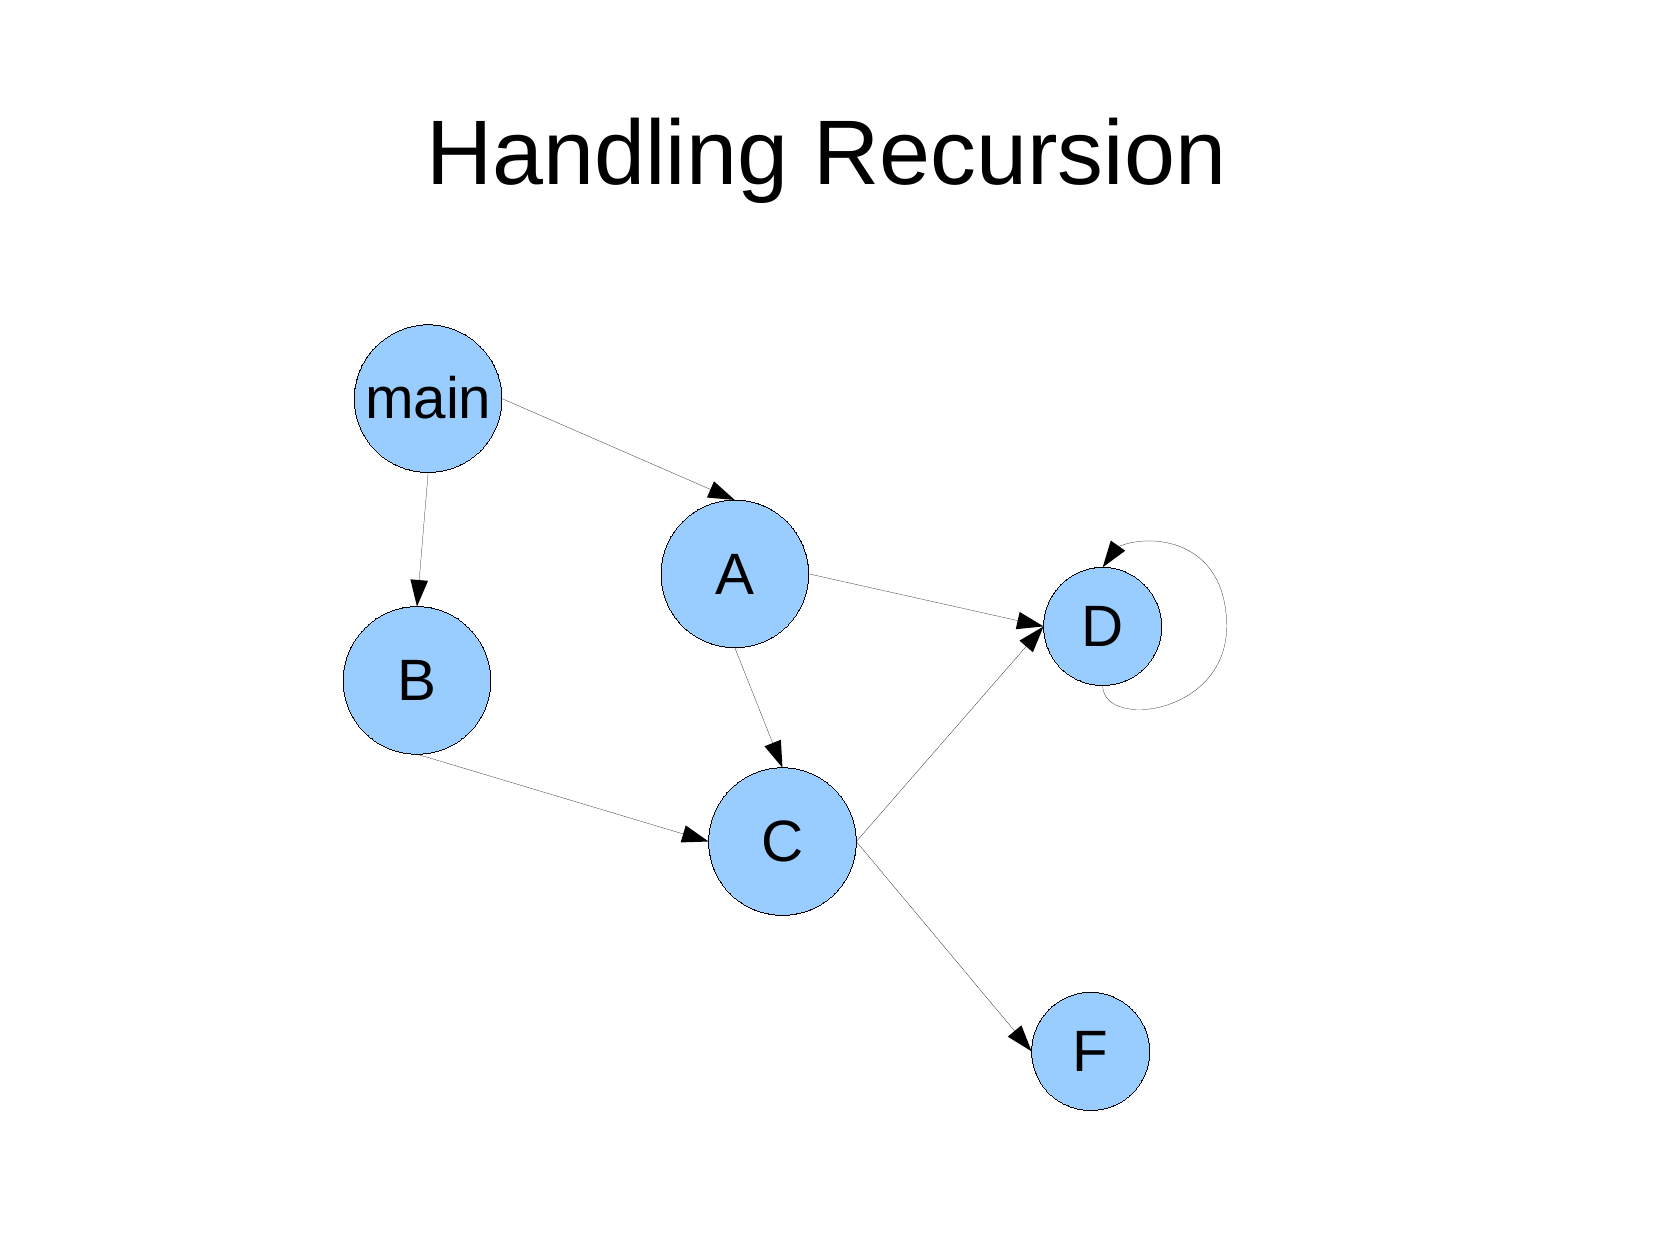

# Handling Recursion
main
A
D
B
C
F